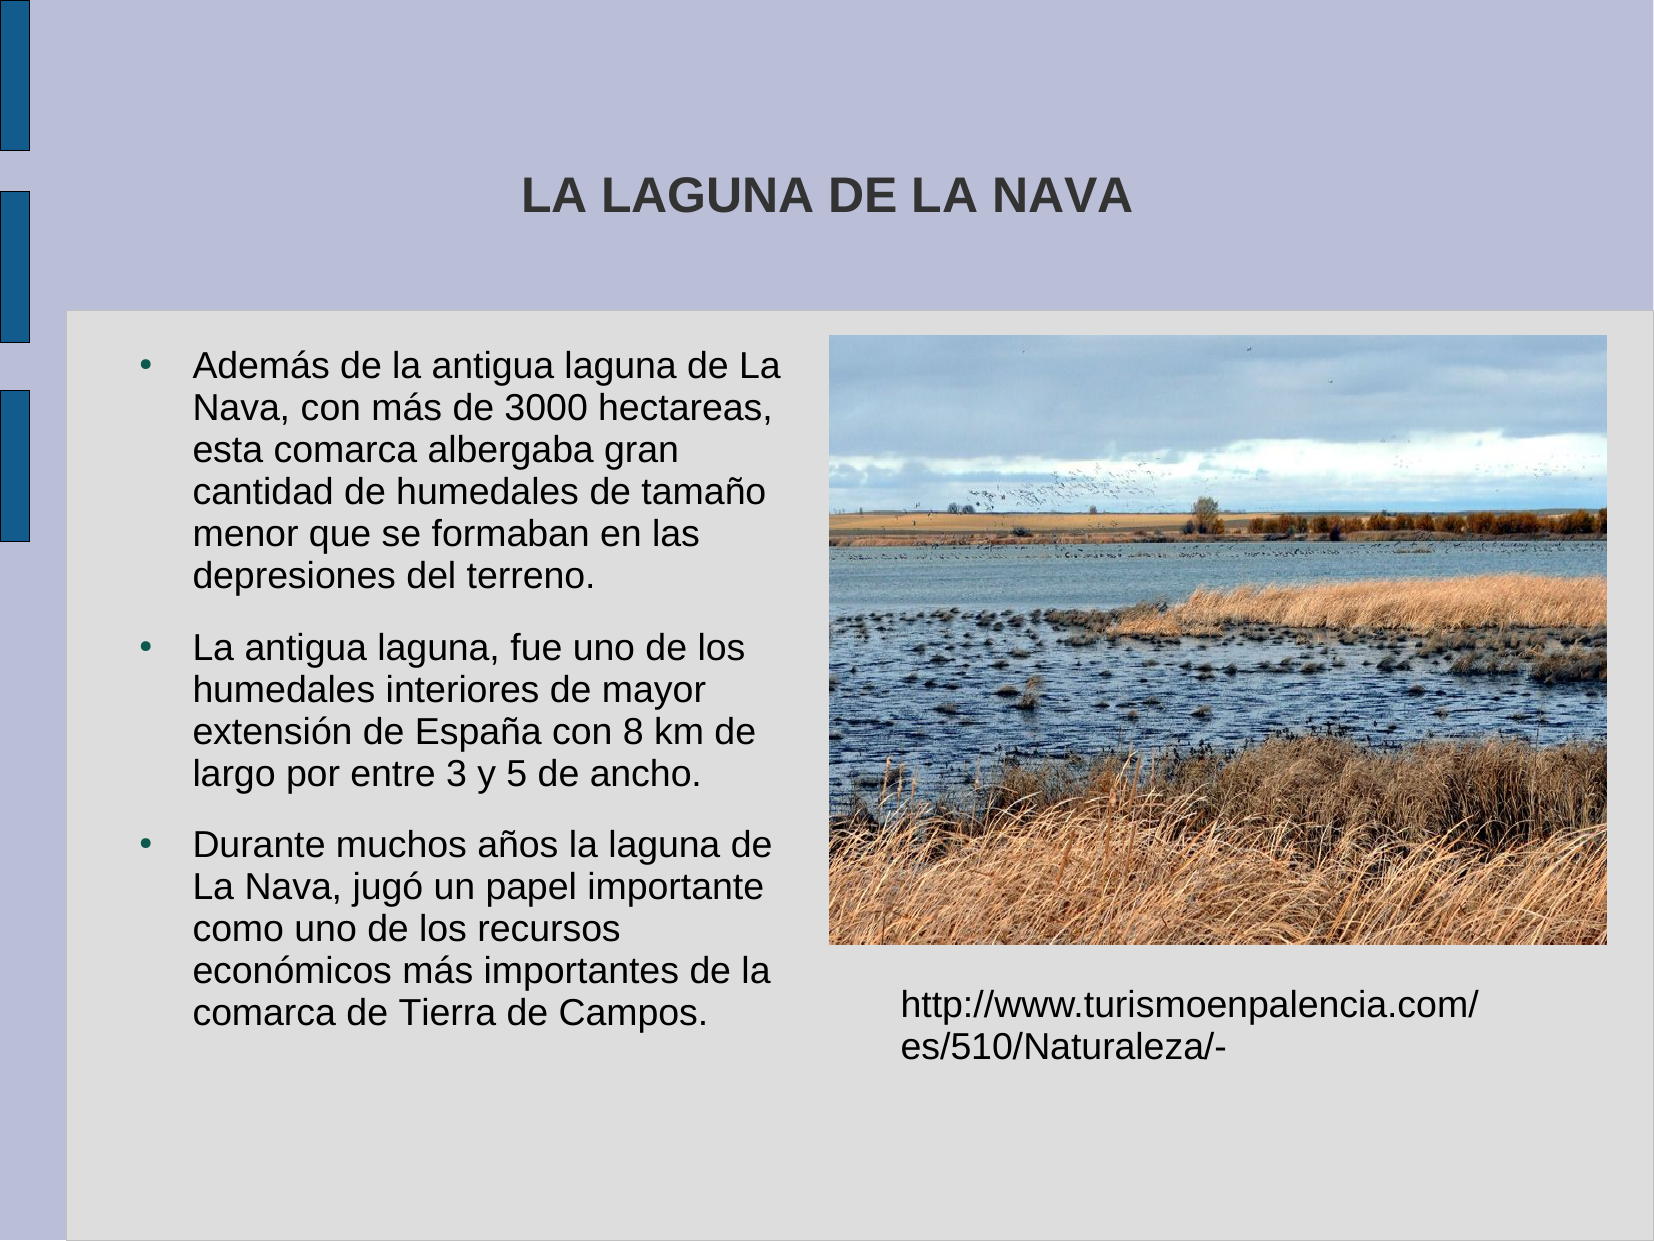

# LA LAGUNA DE LA NAVA
Además de la antigua laguna de La Nava, con más de 3000 hectareas, esta comarca albergaba gran cantidad de humedales de tamaño menor que se formaban en las depresiones del terreno.
La antigua laguna, fue uno de los humedales interiores de mayor extensión de España con 8 km de largo por entre 3 y 5 de ancho.
Durante muchos años la laguna de La Nava, jugó un papel importante como uno de los recursos económicos más importantes de la comarca de Tierra de Campos.
http://www.turismoenpalencia.com/es/510/Naturaleza/-